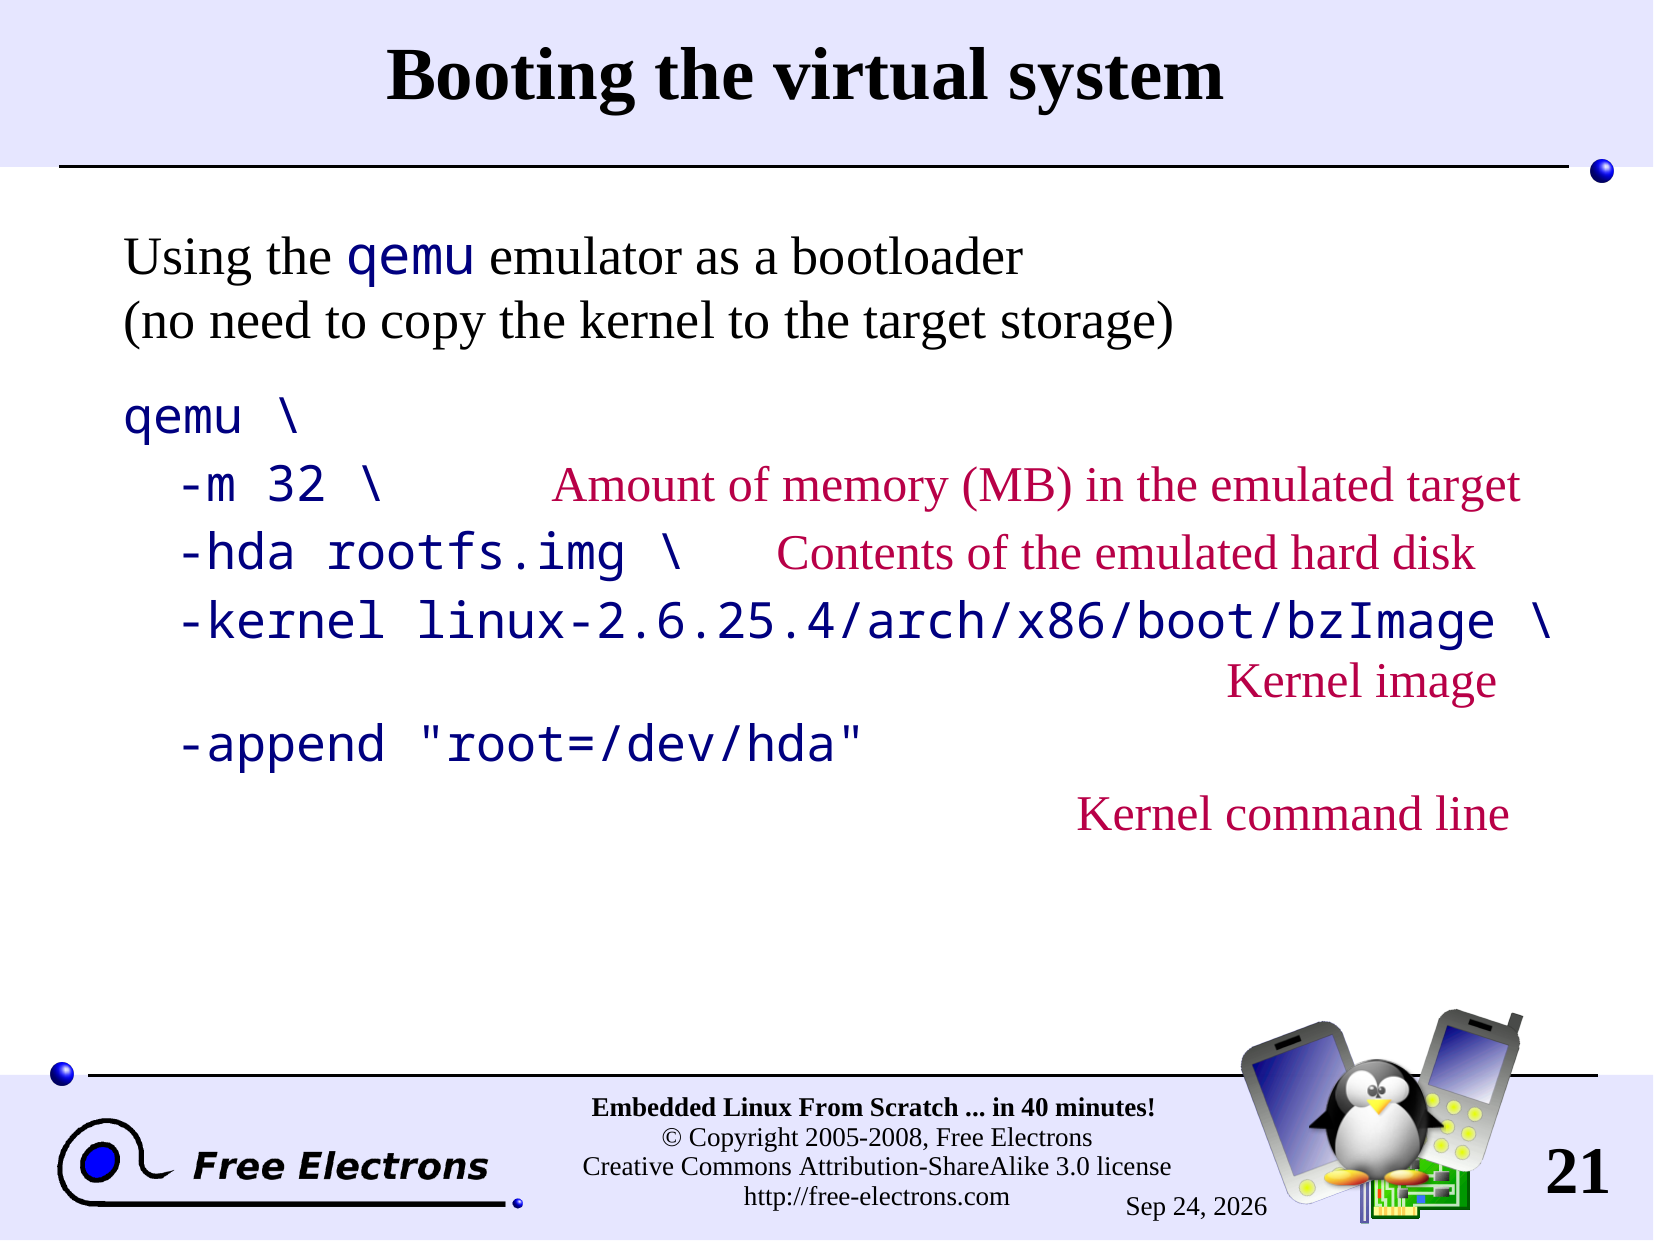

# Booting the virtual system
Using the qemu emulator as a bootloader
(no need to copy the kernel to the target storage)
qemu \
-m 32 \			Amount of memory (MB) in the emulated target
-hda rootfs.img \ 	Contents of the emulated hard disk
-kernel linux-2.6.25.4/arch/x86/boot/bzImage \ 														Kernel image
-append "root=/dev/hda"
												Kernel command line